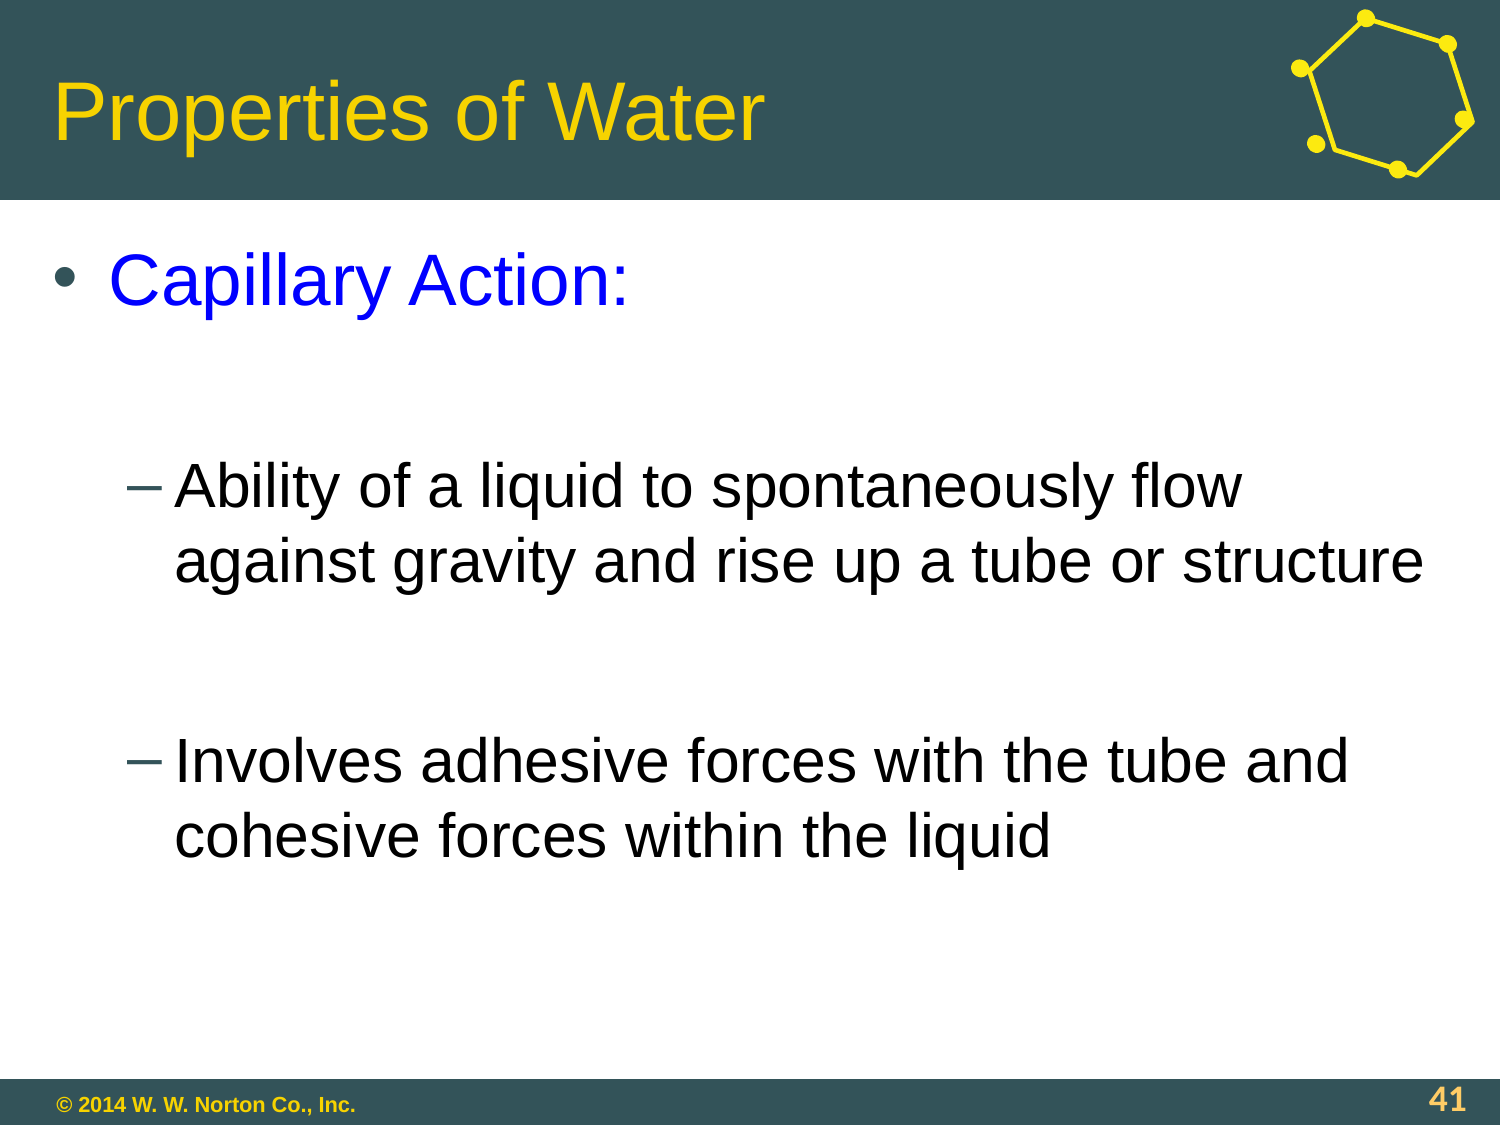

# Properties of Water
Capillary Action:
Ability of a liquid to spontaneously flow against gravity and rise up a tube or structure
Involves adhesive forces with the tube and cohesive forces within the liquid